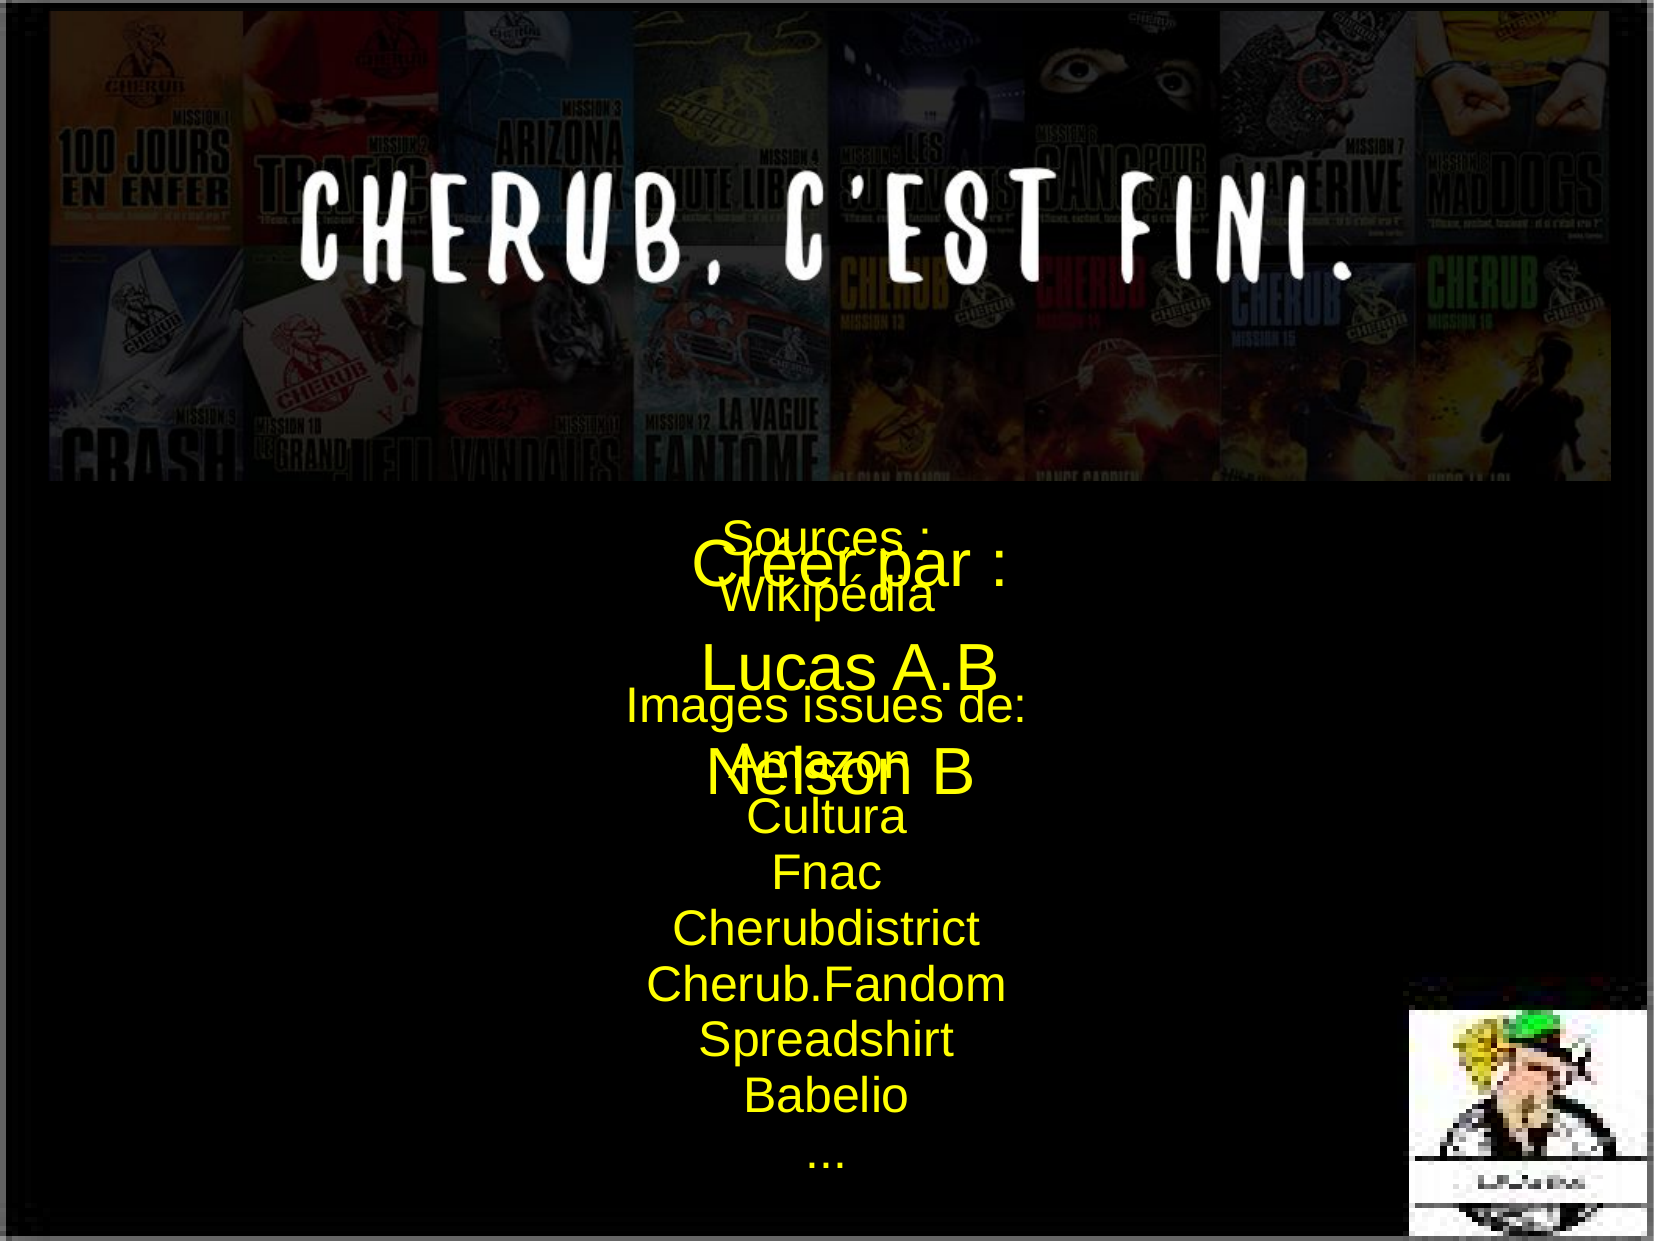

Créer par :
Lucas A.B
Nelson B
# Sources :
Wikipédia
Images issues de:
Amazon
Cultura
Fnac
Cherubdistrict
Cherub.Fandom
Spreadshirt
Babelio
...